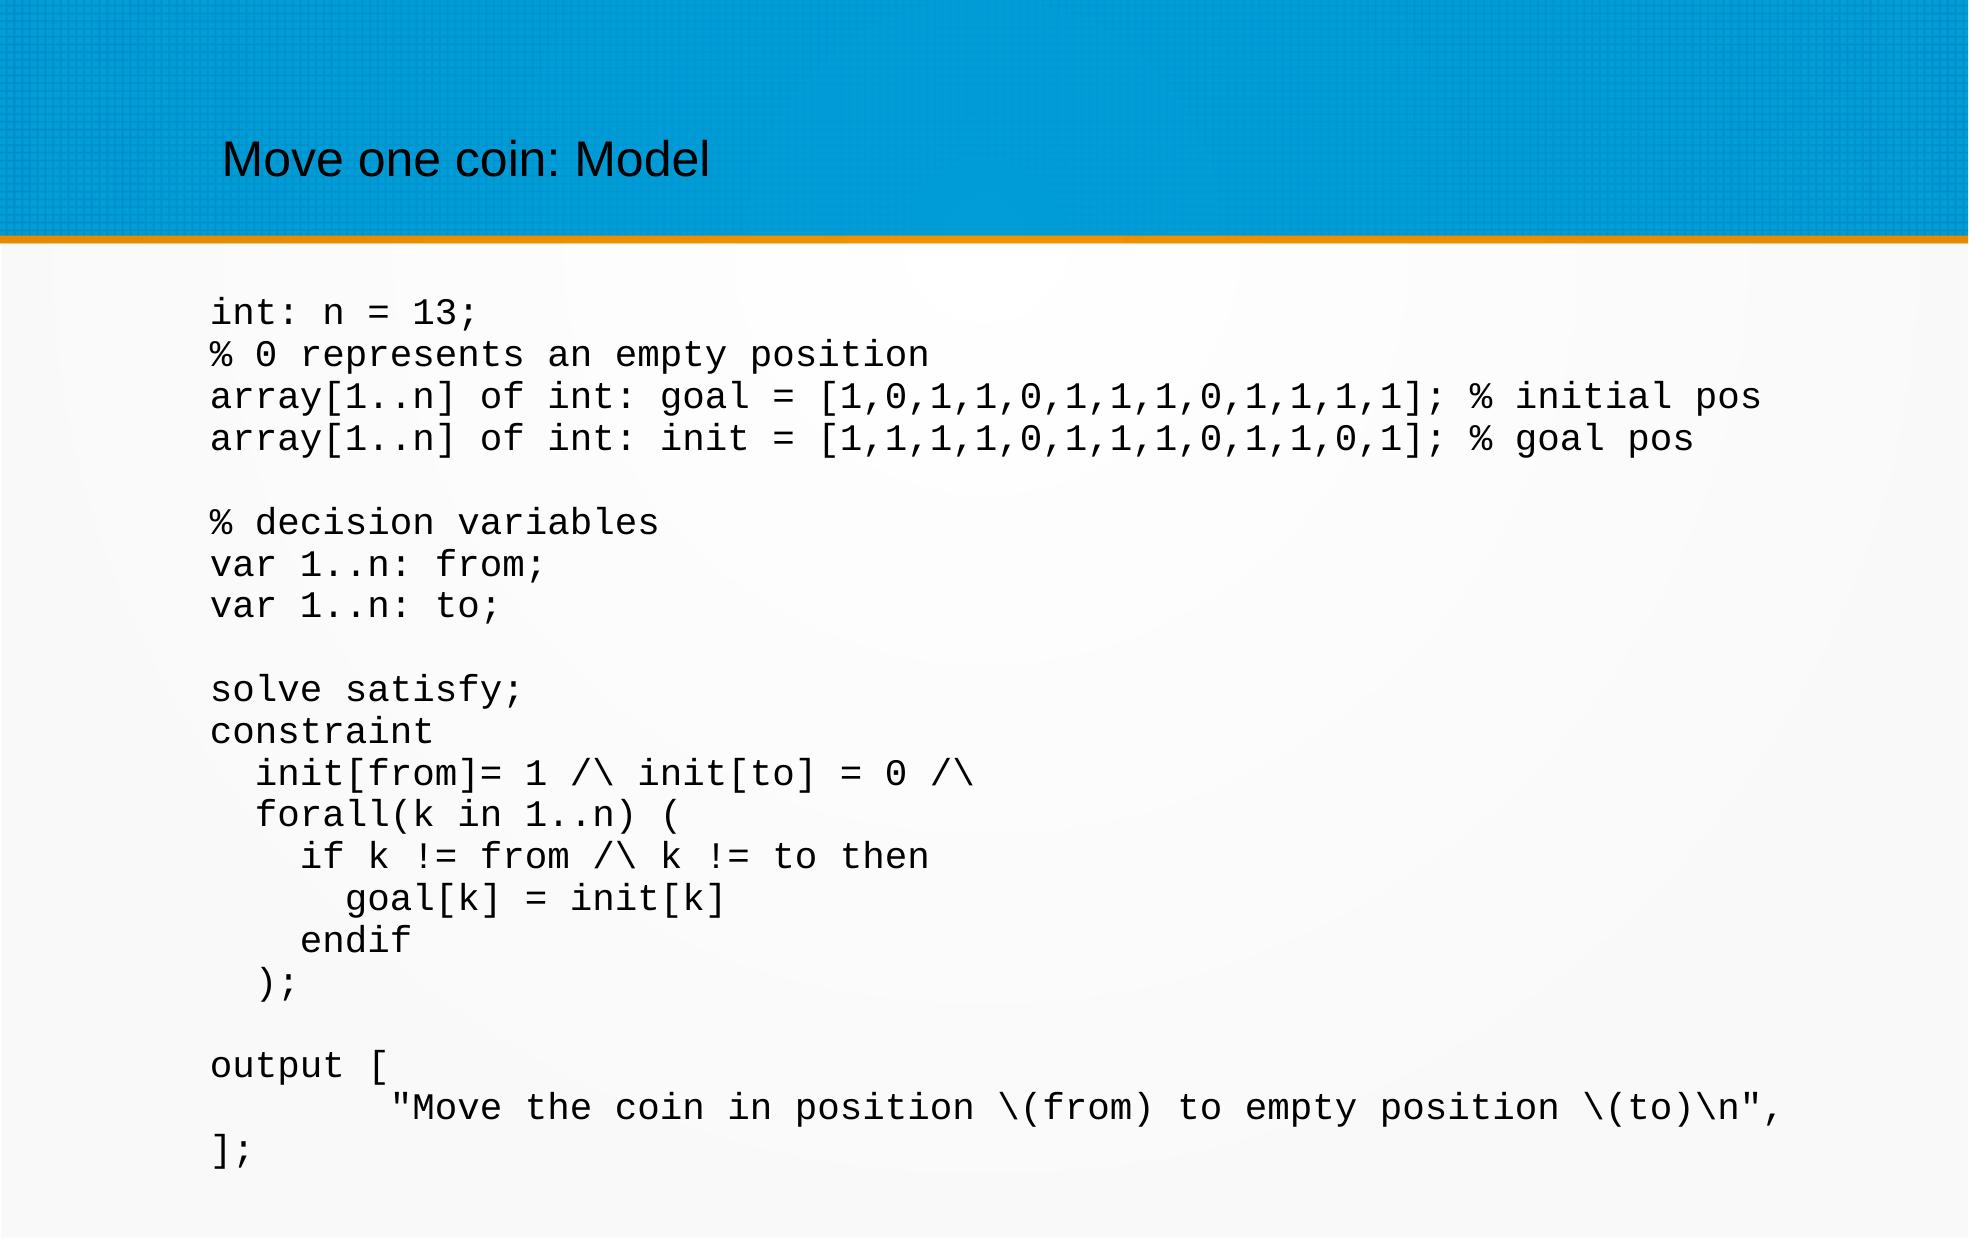

Move one coin: Model
int: n = 13;
% 0 represents an empty position
array[1..n] of int: goal = [1,0,1,1,0,1,1,1,0,1,1,1,1]; % initial pos
array[1..n] of int: init = [1,1,1,1,0,1,1,1,0,1,1,0,1]; % goal pos
% decision variables
var 1..n: from;
var 1..n: to;
solve satisfy;
constraint
 init[from]= 1 /\ init[to] = 0 /\
 forall(k in 1..n) (
 if k != from /\ k != to then
 goal[k] = init[k]
 endif
 );
output [
 "Move the coin in position \(from) to empty position \(to)\n",
];